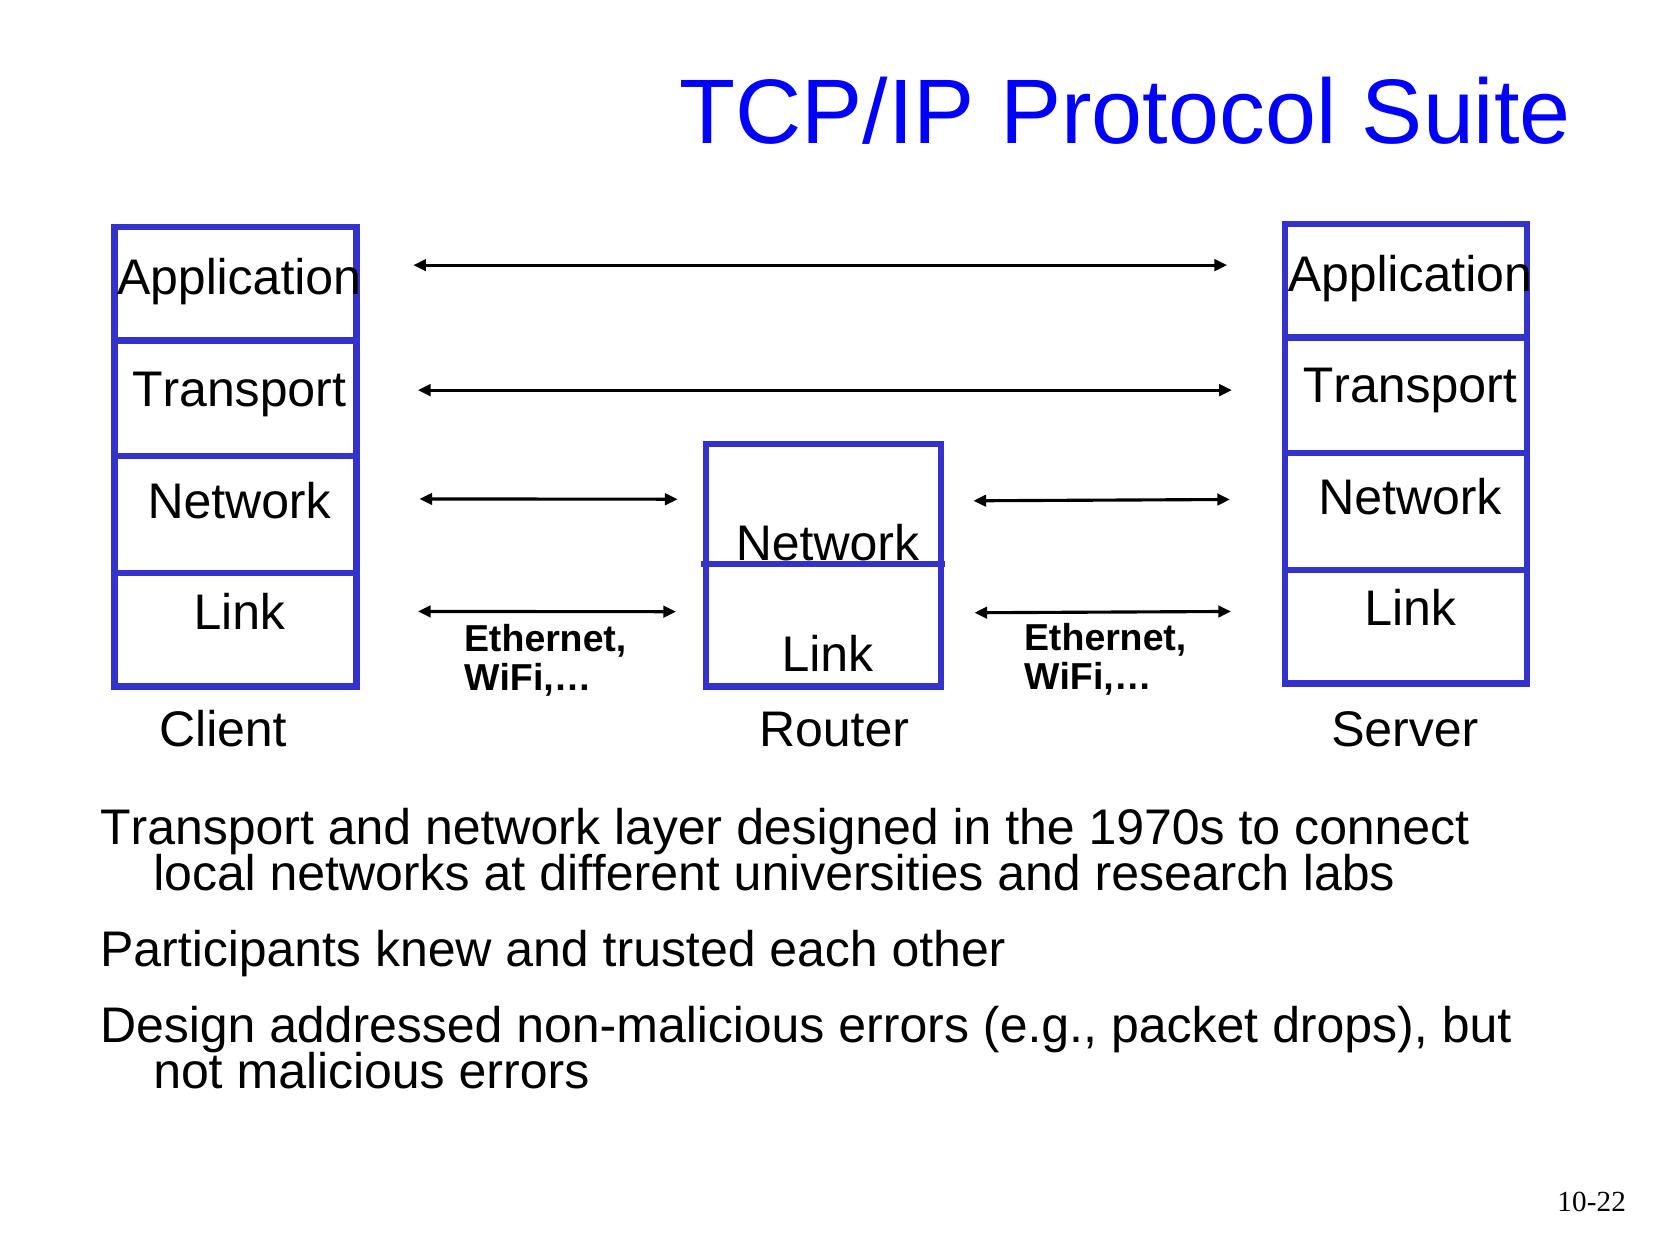

# TCP/IP Protocol Suite
HTTP, FTP, email, SSL,…
Network
Link
Application
Transport
Network
Link
Application
Transport
Network
Link
TCP or UDP
IP
IP
Ethernet,
WiFi,…
Ethernet,
WiFi,…
Client
Router
Server
Transport and network layer designed in the 1970s to connect local networks at different universities and research labs
Participants knew and trusted each other
Design addressed non-malicious errors (e.g., packet drops), but not malicious errors